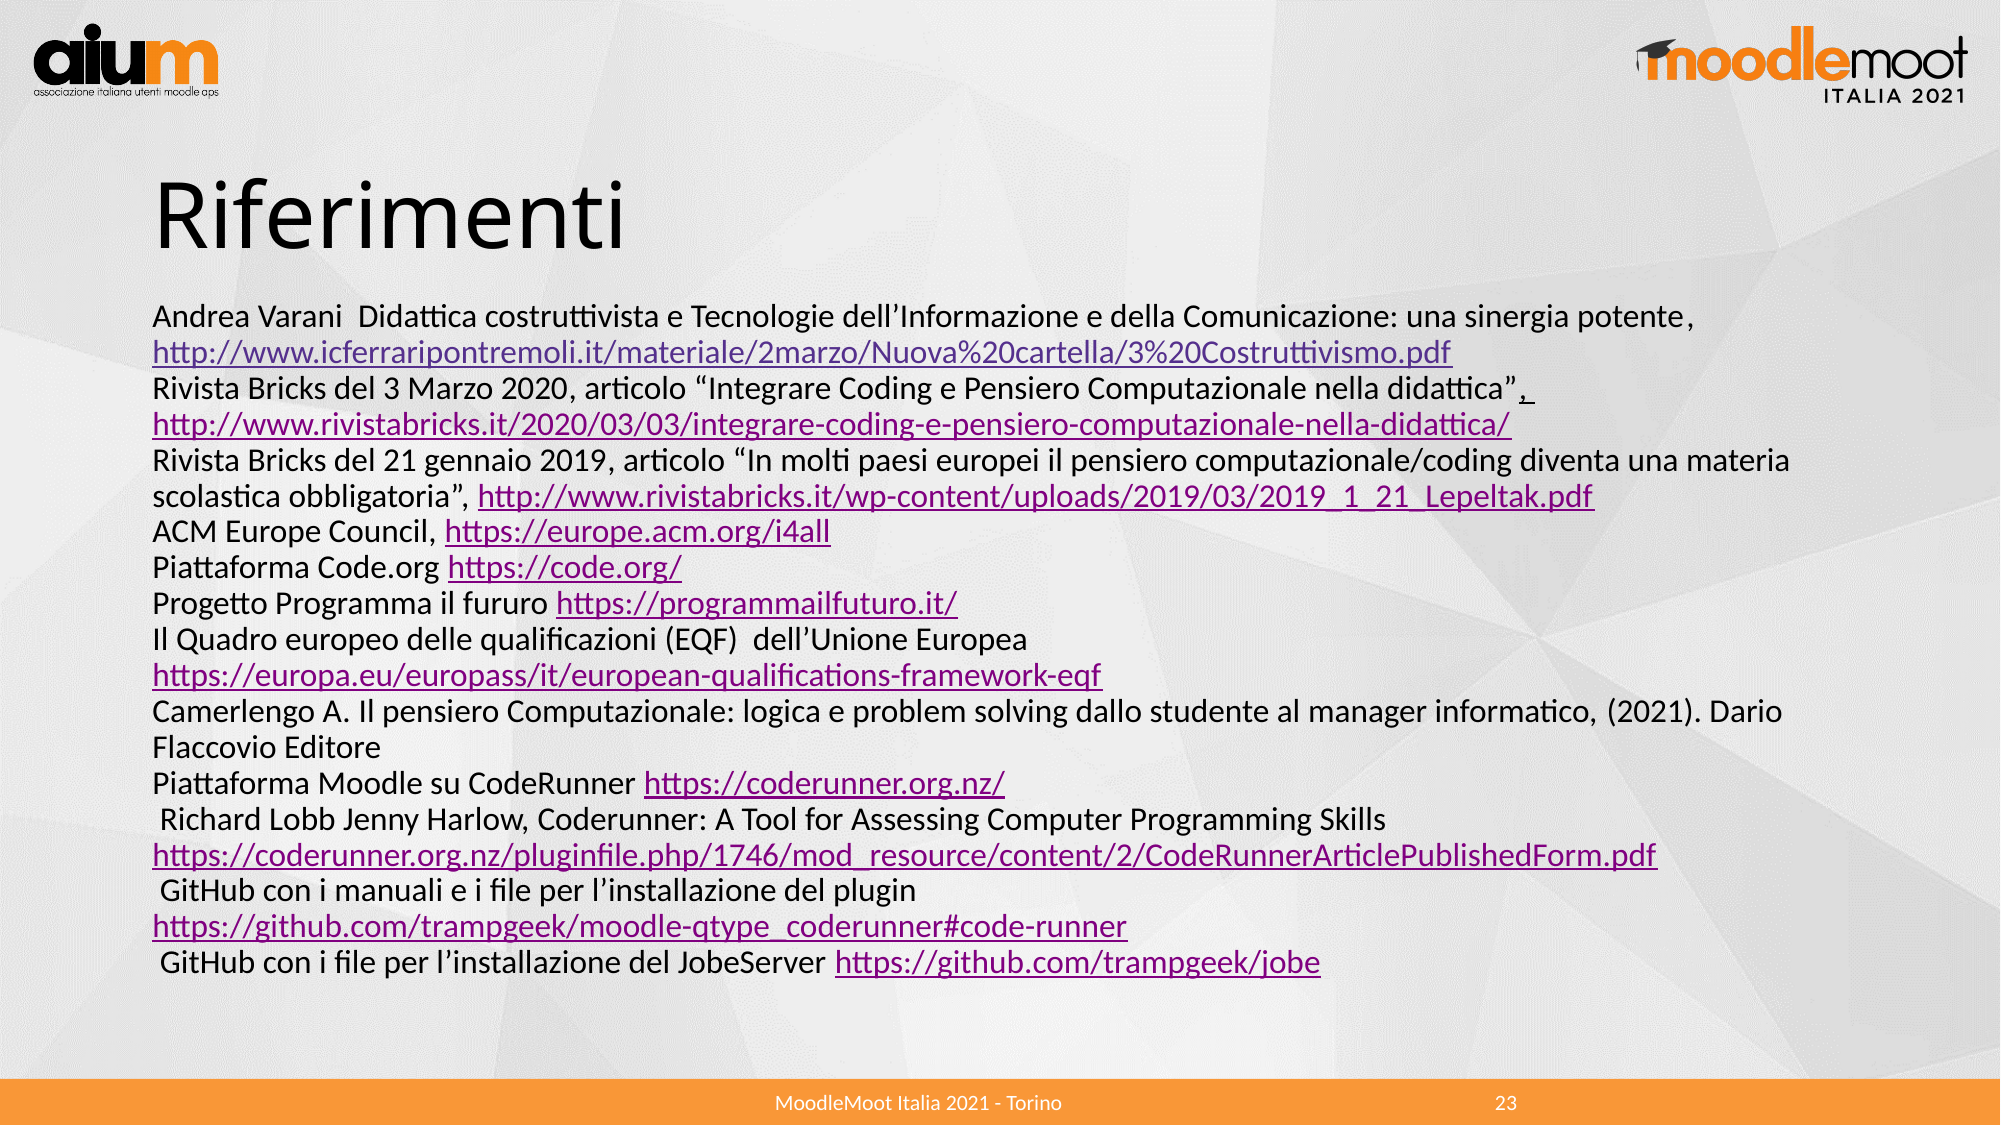

# Riferimenti
Andrea Varani Didattica costruttivista e Tecnologie dell’Informazione e della Comunicazione: una sinergia potente, http://www.icferraripontremoli.it/materiale/2marzo/Nuova%20cartella/3%20Costruttivismo.pdf
Rivista Bricks del 3 Marzo 2020, articolo “Integrare Coding e Pensiero Computazionale nella didattica”, http://www.rivistabricks.it/2020/03/03/integrare-coding-e-pensiero-computazionale-nella-didattica/
Rivista Bricks del 21 gennaio 2019, articolo “In molti paesi europei il pensiero computazionale/coding diventa una materia scolastica obbligatoria”, http://www.rivistabricks.it/wp-content/uploads/2019/03/2019_1_21_Lepeltak.pdf
ACM Europe Council, https://europe.acm.org/i4all
Piattaforma Code.org https://code.org/
Progetto Programma il fururo https://programmailfuturo.it/
Il Quadro europeo delle qualificazioni (EQF) dell’Unione Europea https://europa.eu/europass/it/european-qualifications-framework-eqf
Camerlengo A. Il pensiero Computazionale: logica e problem solving dallo studente al manager informatico, (2021). Dario Flaccovio Editore
Piattaforma Moodle su CodeRunner https://coderunner.org.nz/
 Richard Lobb Jenny Harlow, Coderunner: A Tool for Assessing Computer Programming Skills https://coderunner.org.nz/pluginfile.php/1746/mod_resource/content/2/CodeRunnerArticlePublishedForm.pdf
 GitHub con i manuali e i file per l’installazione del plugin https://github.com/trampgeek/moodle-qtype_coderunner#code-runner
 GitHub con i file per l’installazione del JobeServer https://github.com/trampgeek/jobe